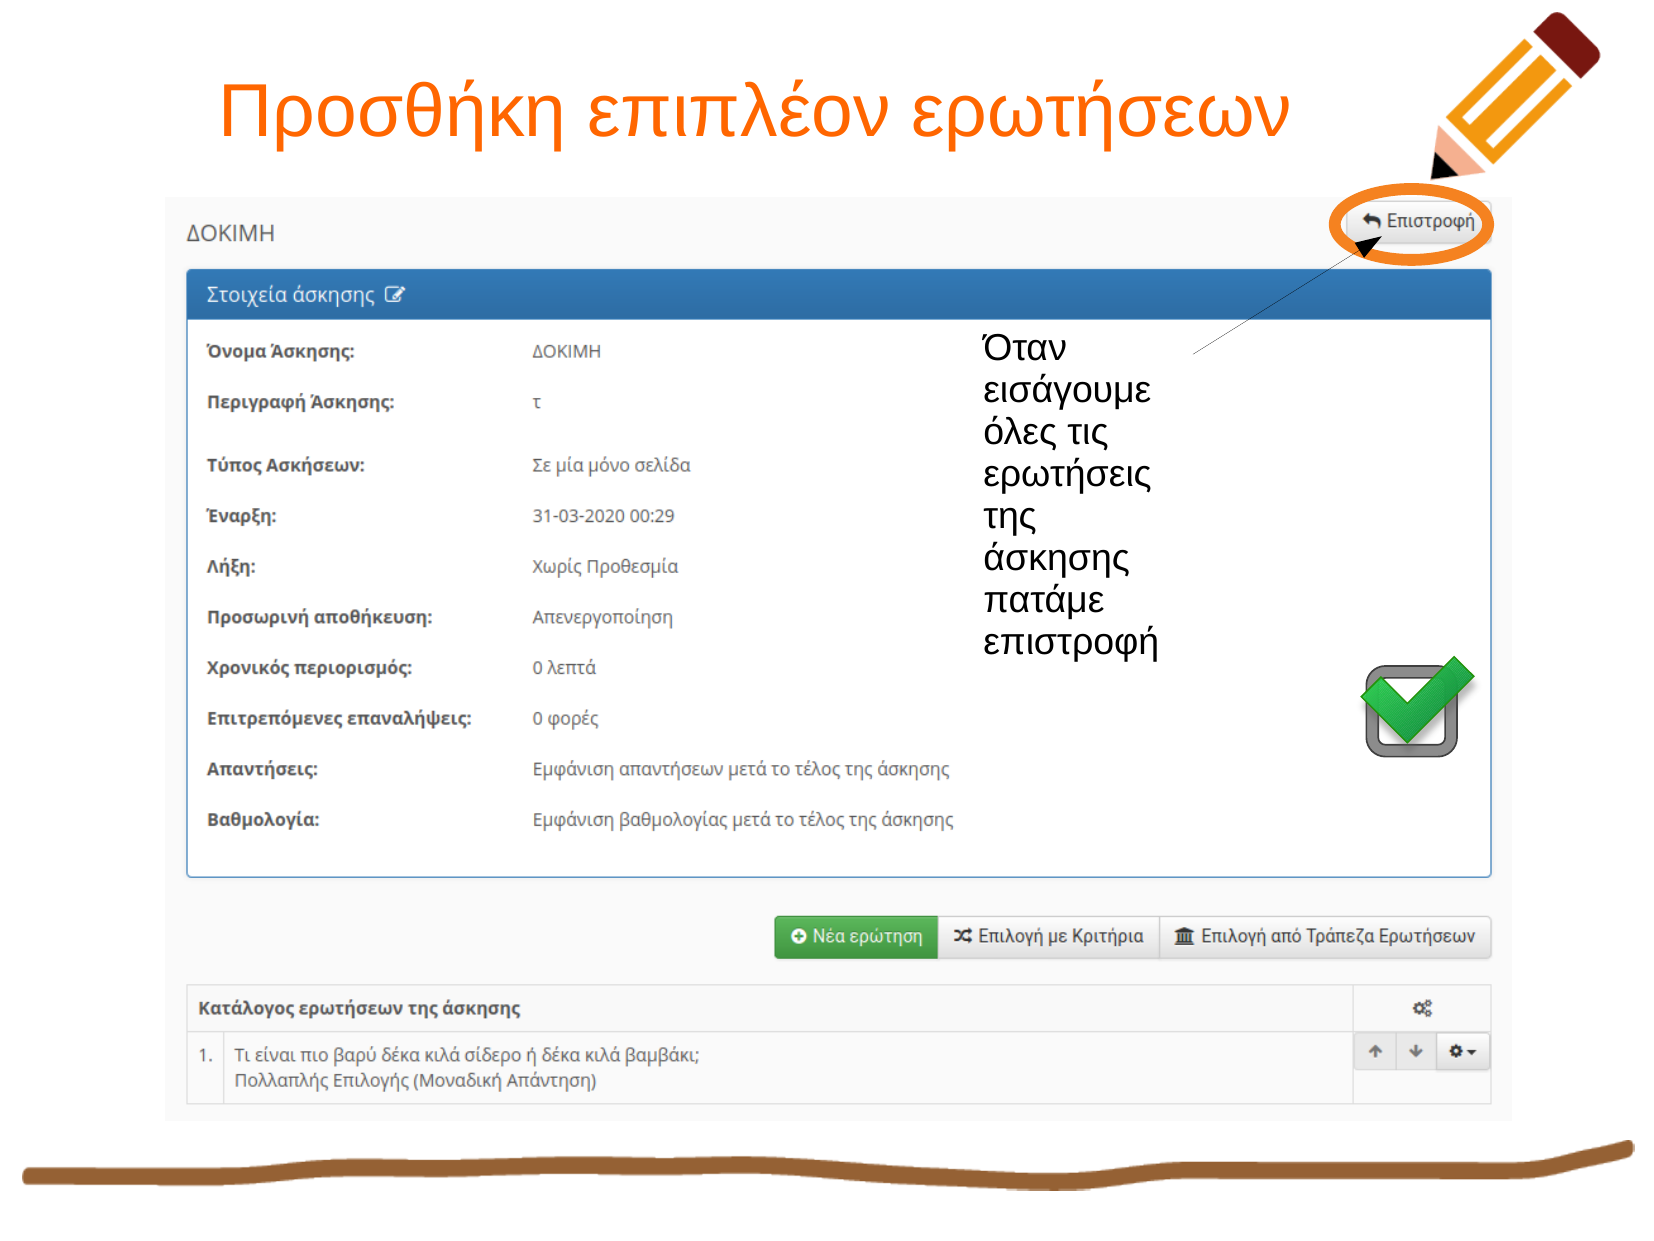

# Προσθήκη επιπλέον ερωτήσεων
Όταν εισάγουμε όλες τις ερωτήσεις της άσκησης πατάμε επιστροφή